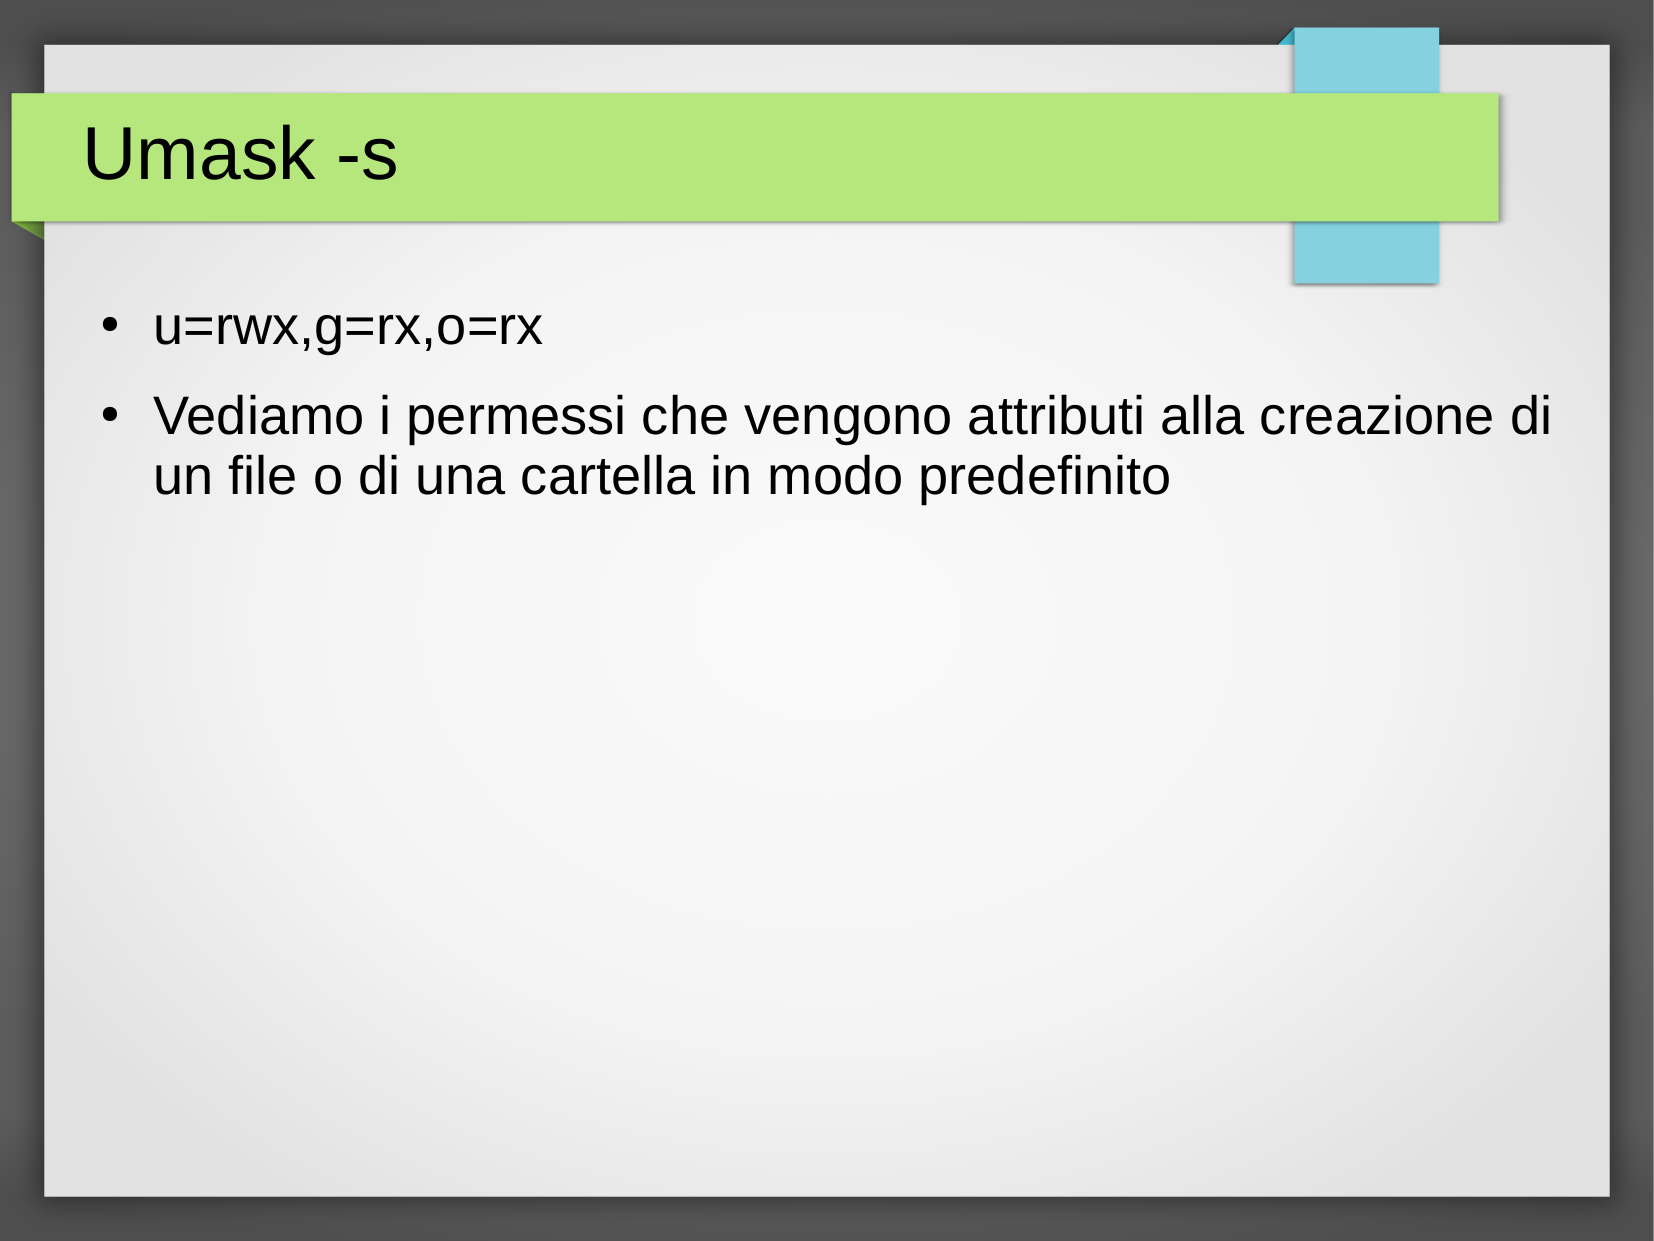

# Umask -s
u=rwx,g=rx,o=rx
Vediamo i permessi che vengono attributi alla creazione di un file o di una cartella in modo predefinito